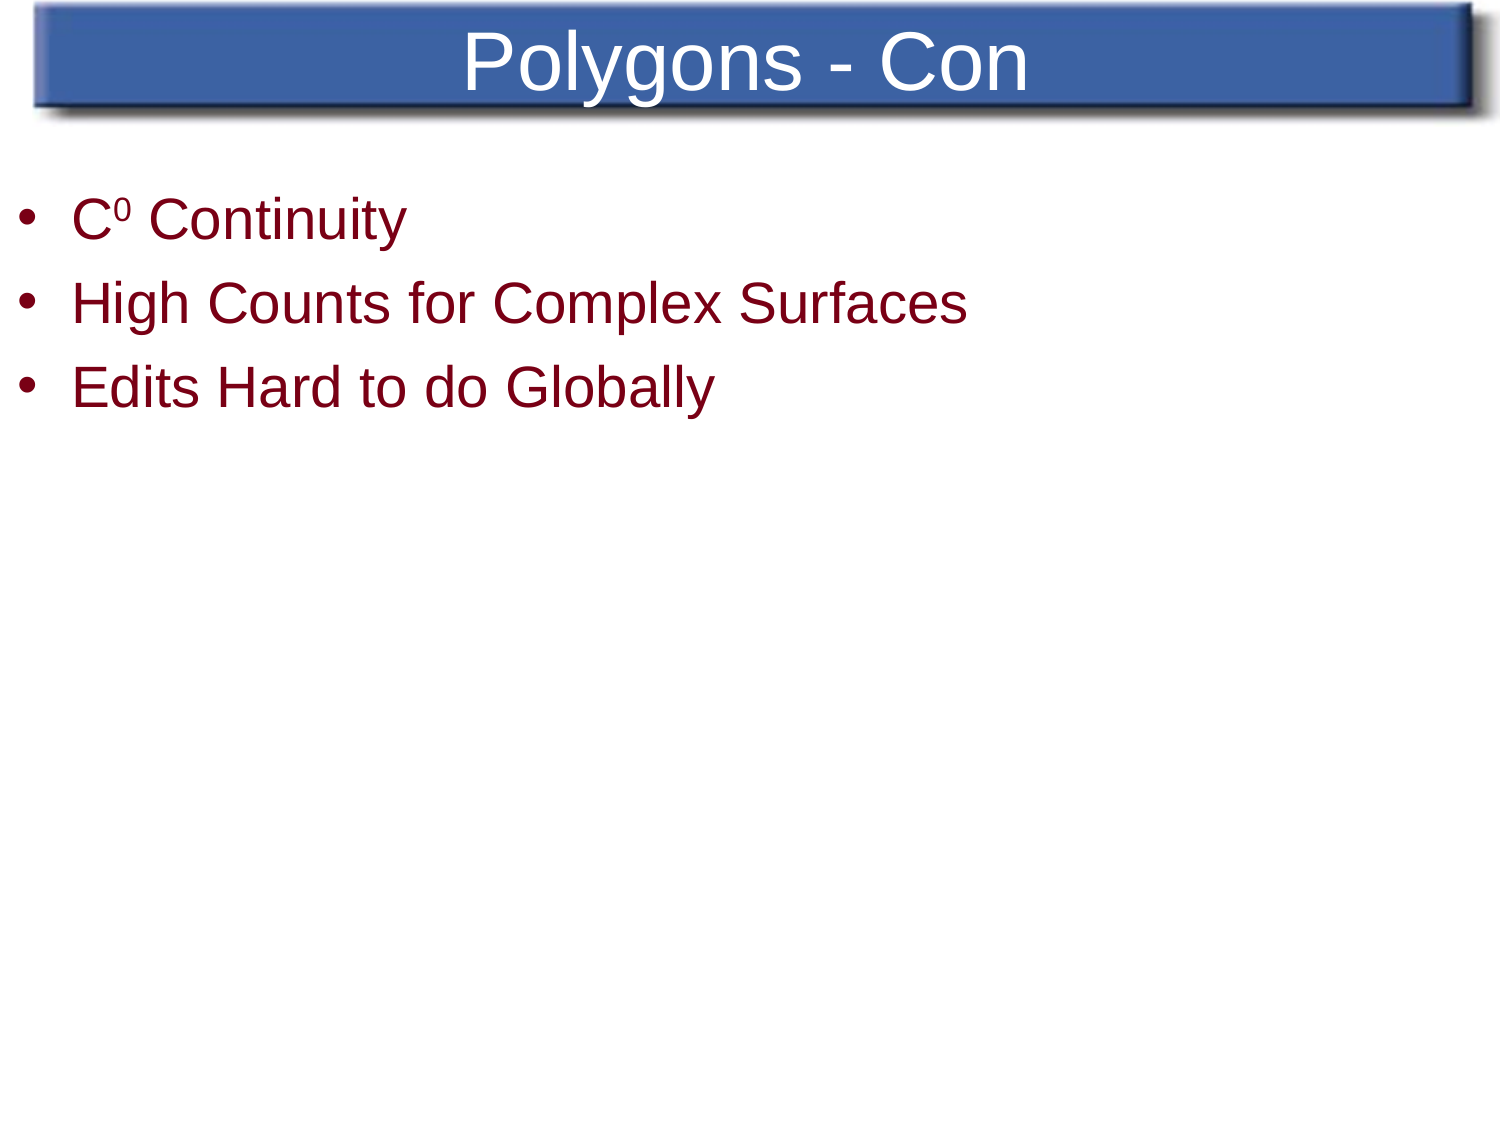

# Polygons - Con
C0 Continuity
High Counts for Complex Surfaces
Edits Hard to do Globally